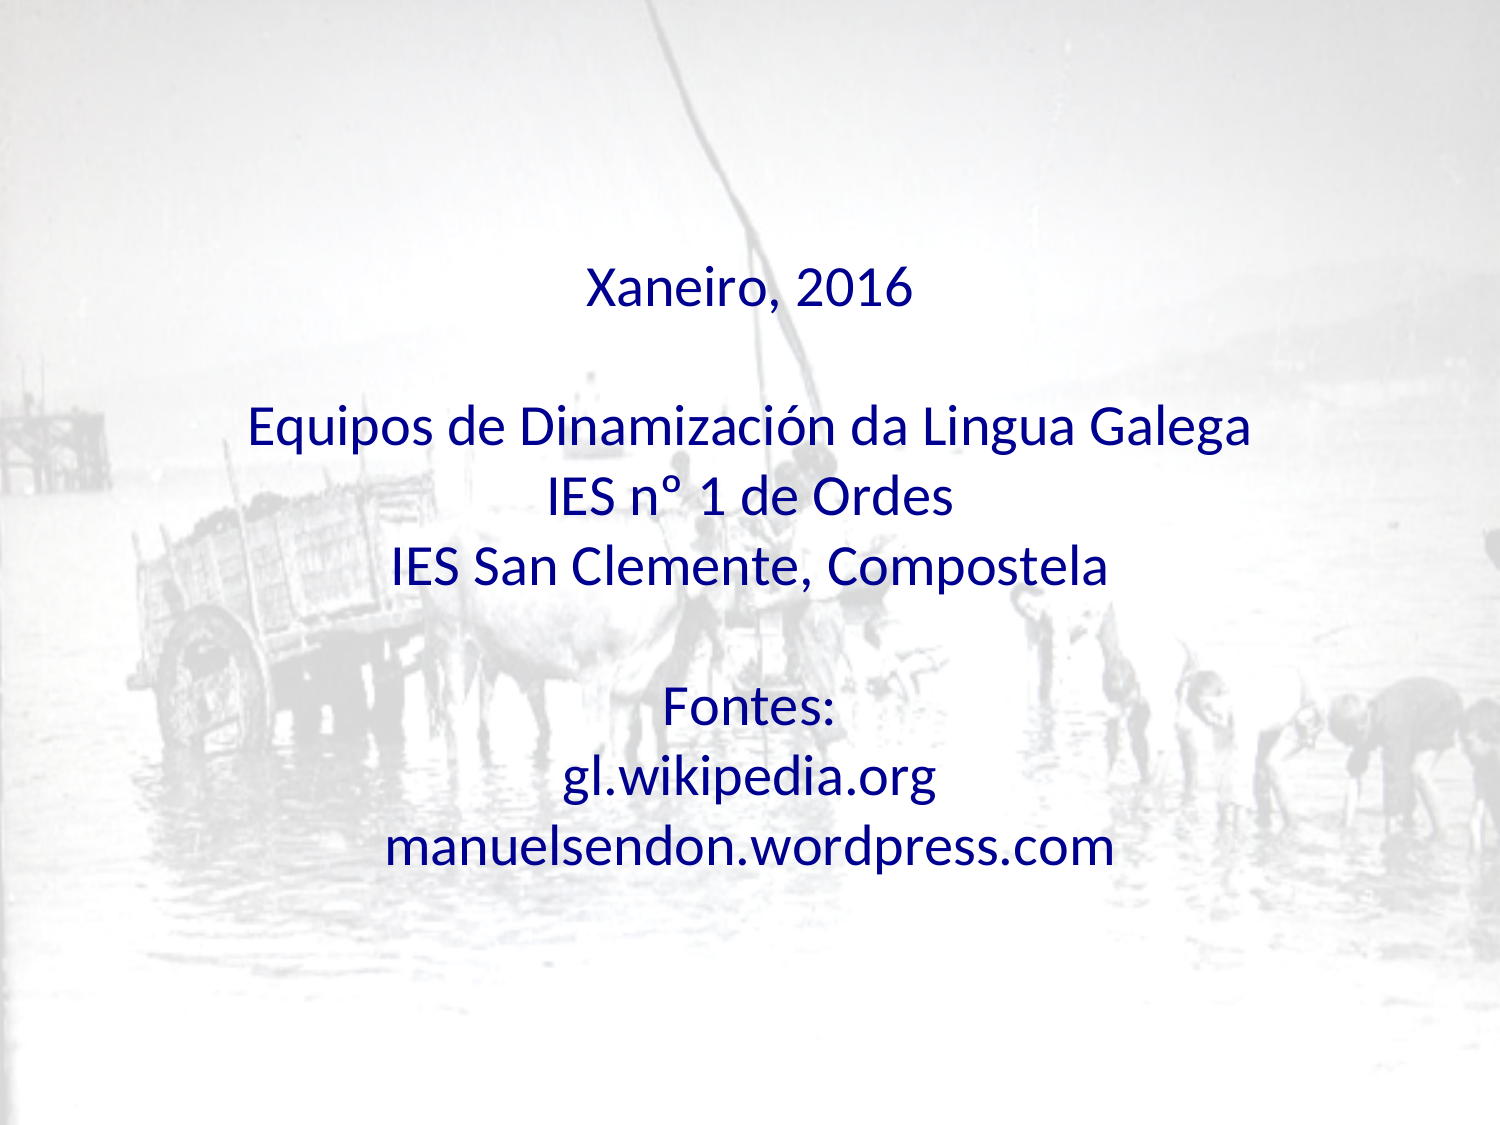

# Xaneiro, 2016 Equipos de Dinamización da Lingua Galega IES nº 1 de Ordes IES San Clemente, Compostela Fontes: gl.wikipedia.org manuelsendon.wordpress.com